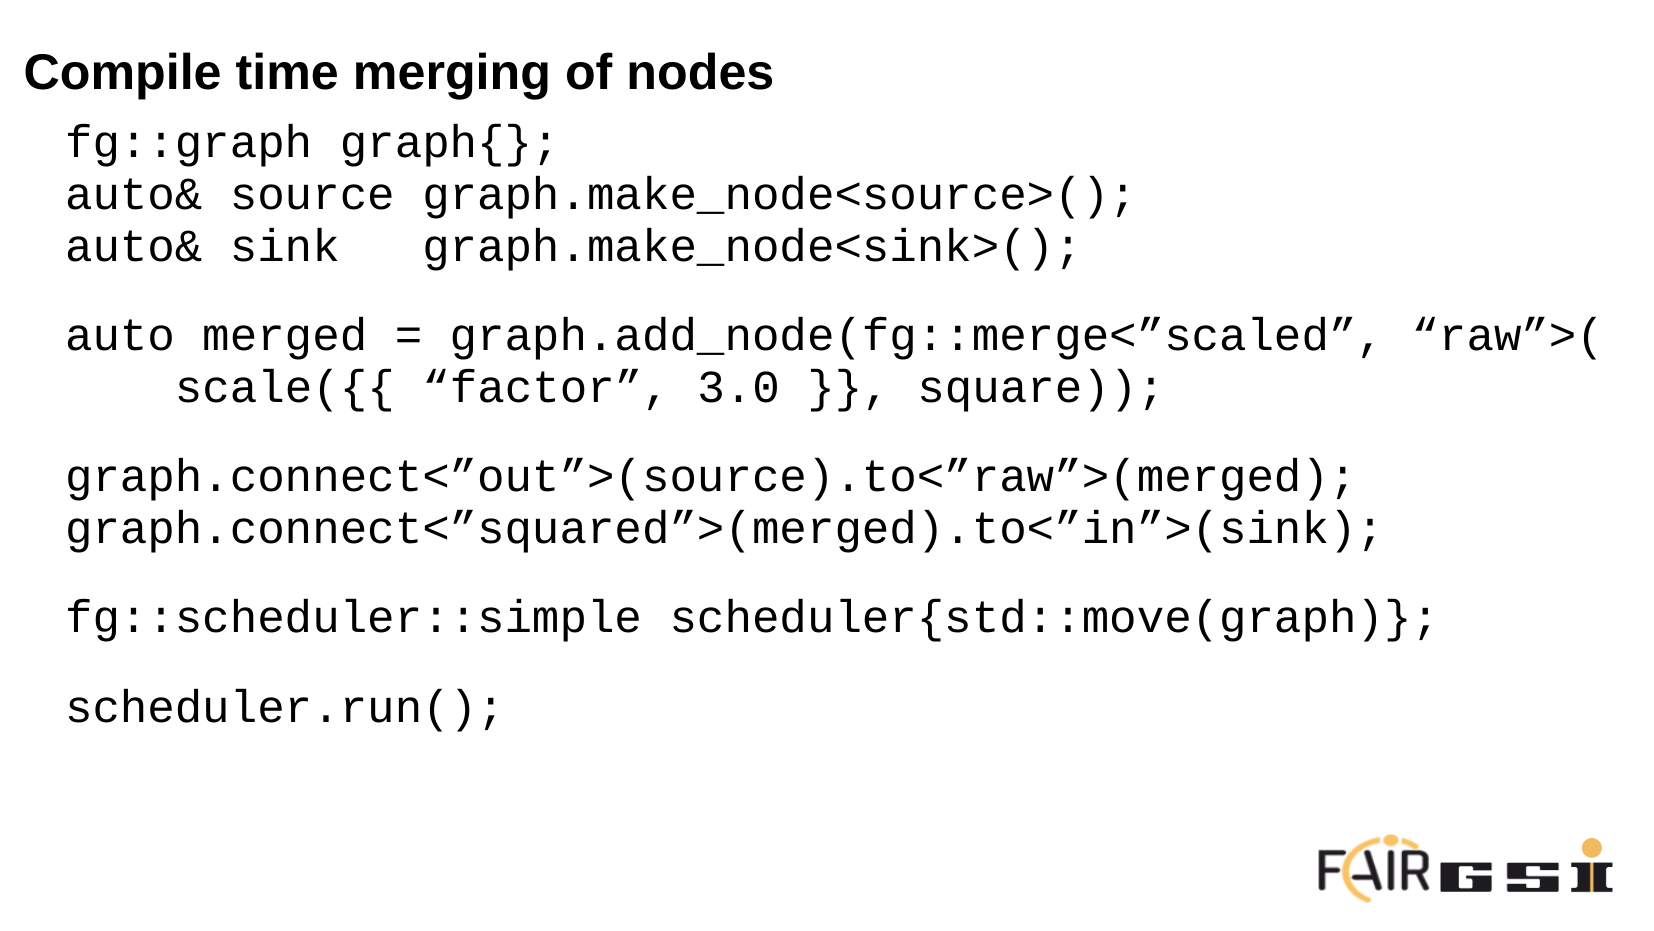

# Compile time merging of nodes
fg::graph graph{};
auto& source graph.make_node<source>();
auto& sink graph.make_node<sink>();
auto merged = graph.add_node(fg::merge<”scaled”, “raw”>(
 scale({{ “factor”, 3.0 }}, square));
graph.connect<”out”>(source).to<”raw”>(merged);
graph.connect<”squared”>(merged).to<”in”>(sink);
fg::scheduler::simple scheduler{std::move(graph)};
scheduler.run();